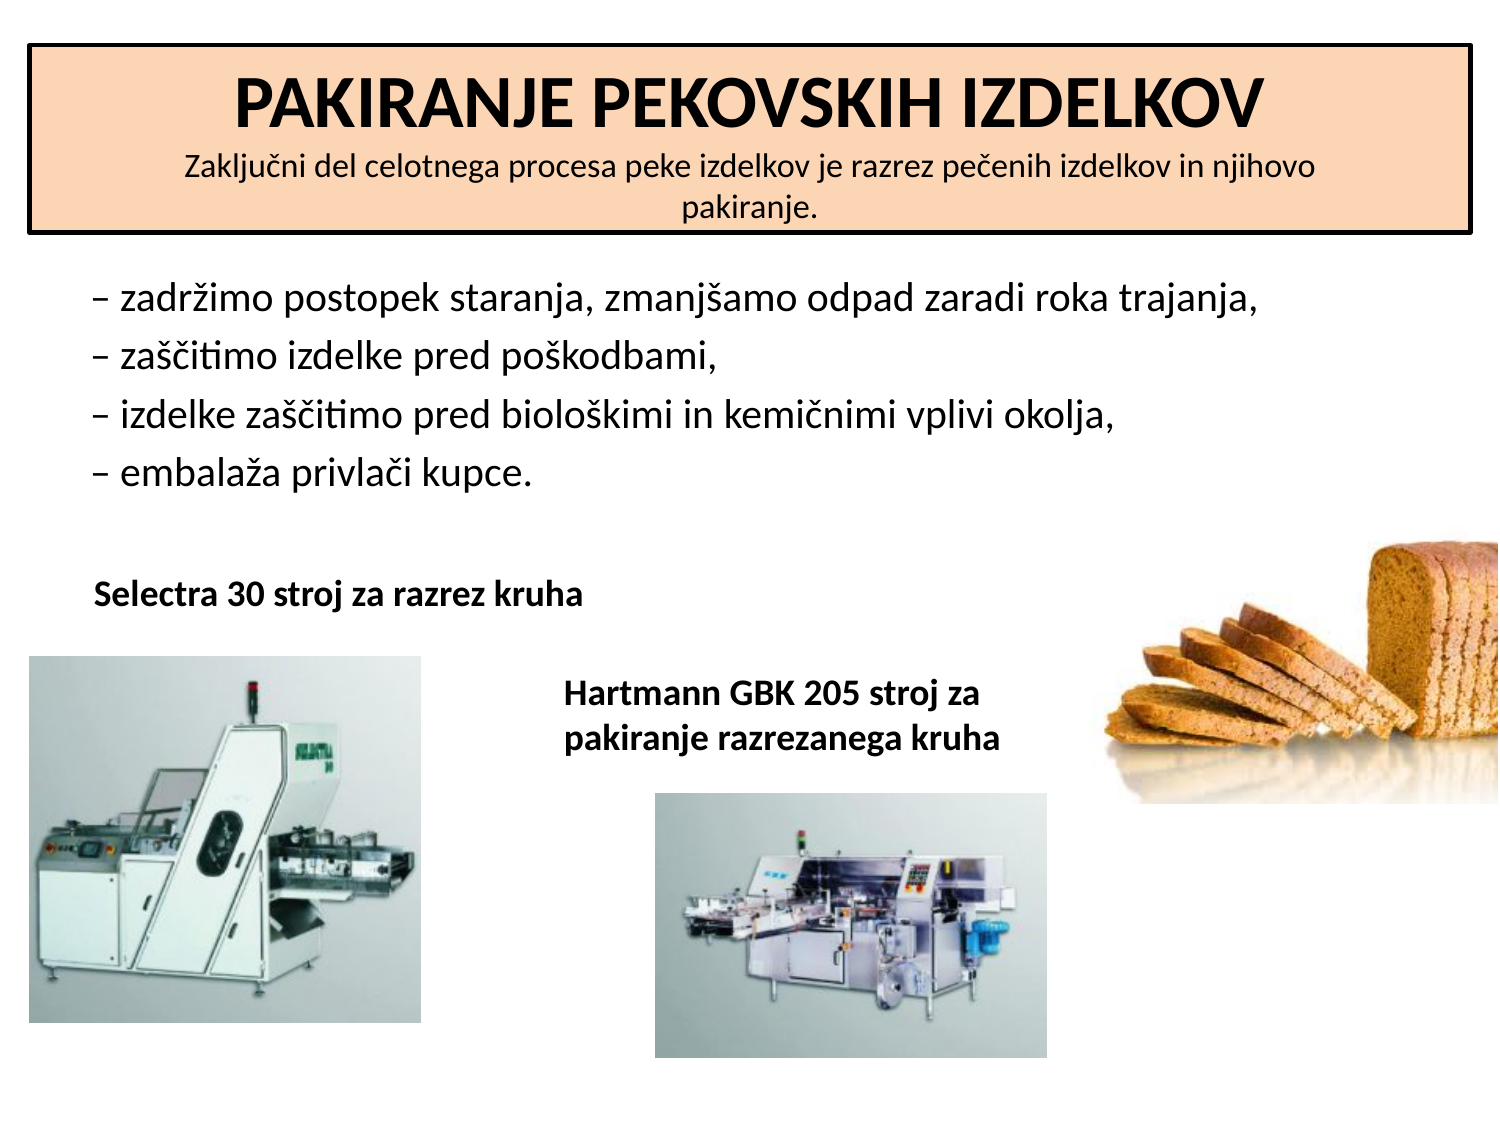

# PAKIRANJE PEKOVSKIH IZDELKOV Zaključni del celotnega procesa peke izdelkov je razrez pečenih izdelkov in njihovo pakiranje.
– zadržimo postopek staranja, zmanjšamo odpad zaradi roka trajanja,
– zaščitimo izdelke pred poškodbami,
– izdelke zaščitimo pred biološkimi in kemičnimi vplivi okolja,
– embalaža privlači kupce.
Selectra 30 stroj za razrez kruha
Hartmann GBK 205 stroj za pakiranje razrezanega kruha